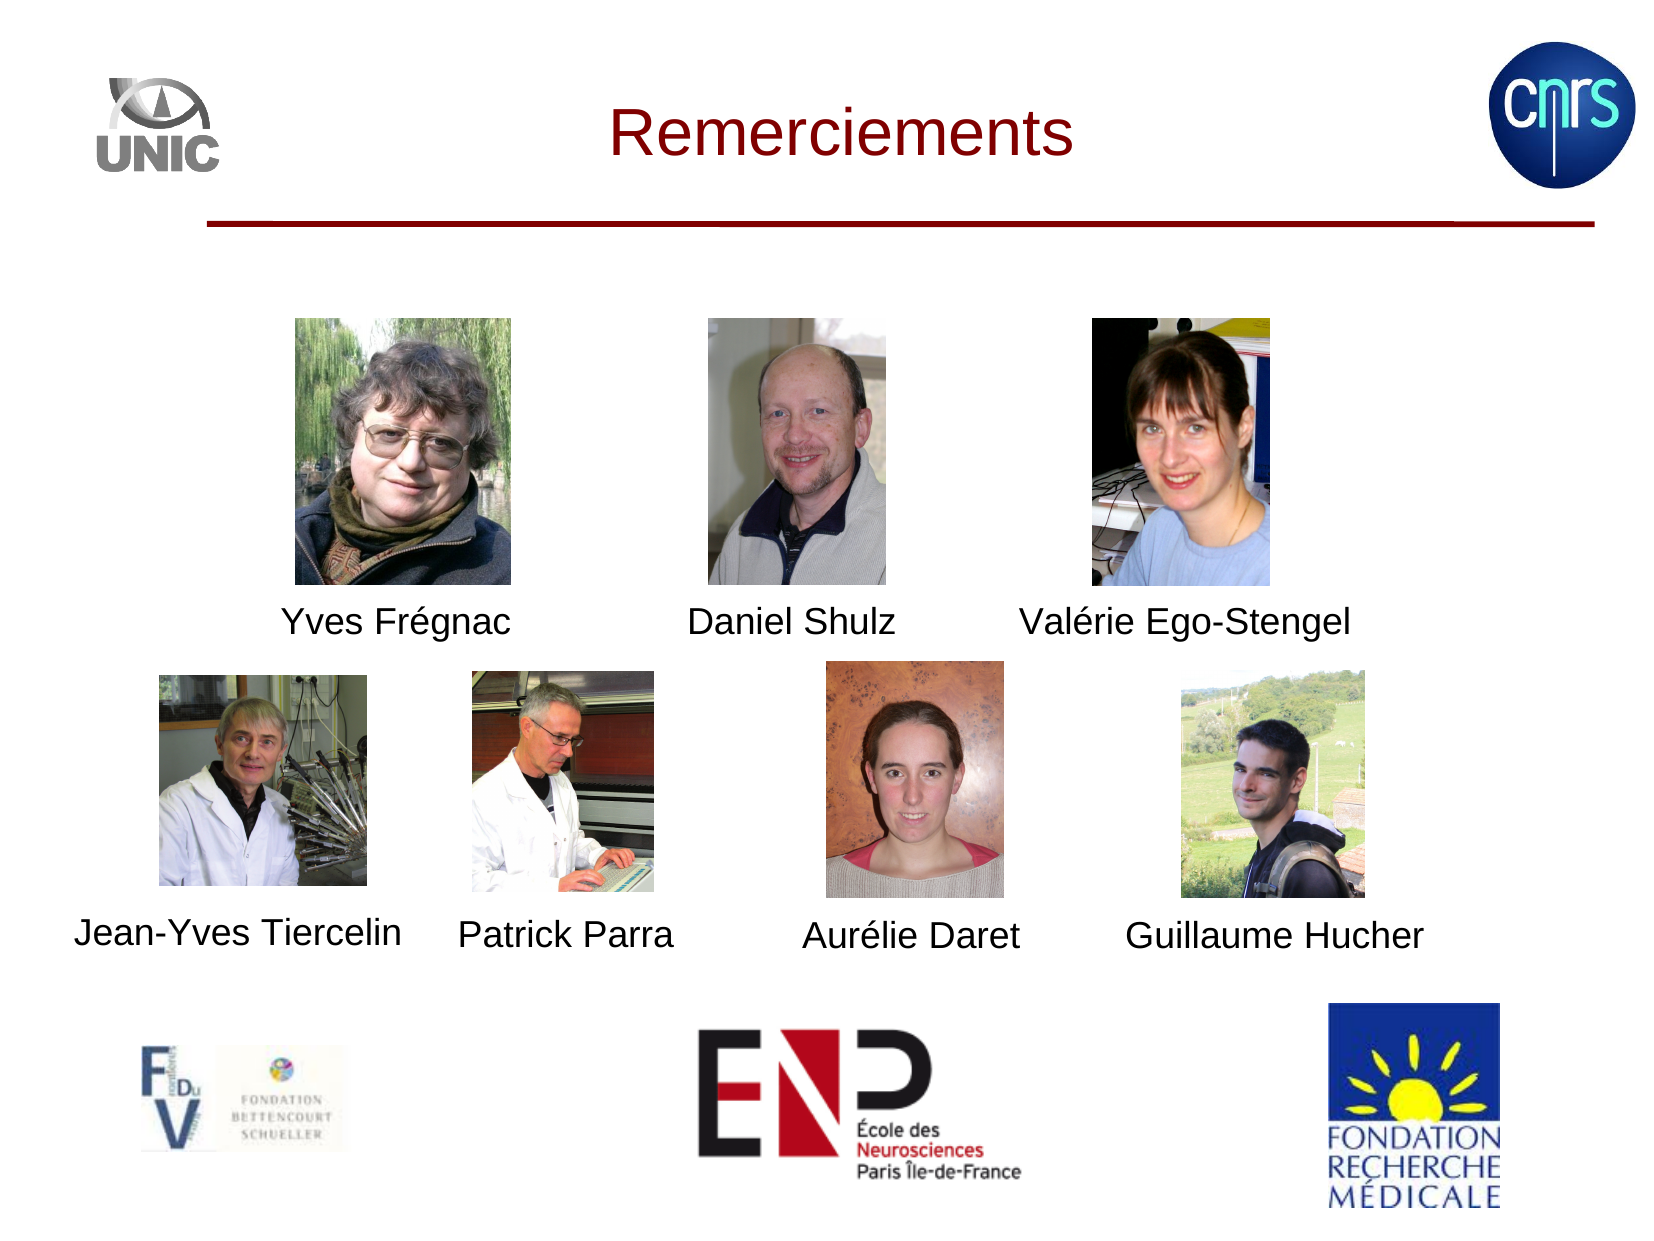

Remerciements
Yves Frégnac
Daniel Shulz
Valérie Ego-Stengel
Jean-Yves Tiercelin
Patrick Parra
Aurélie Daret
Guillaume Hucher